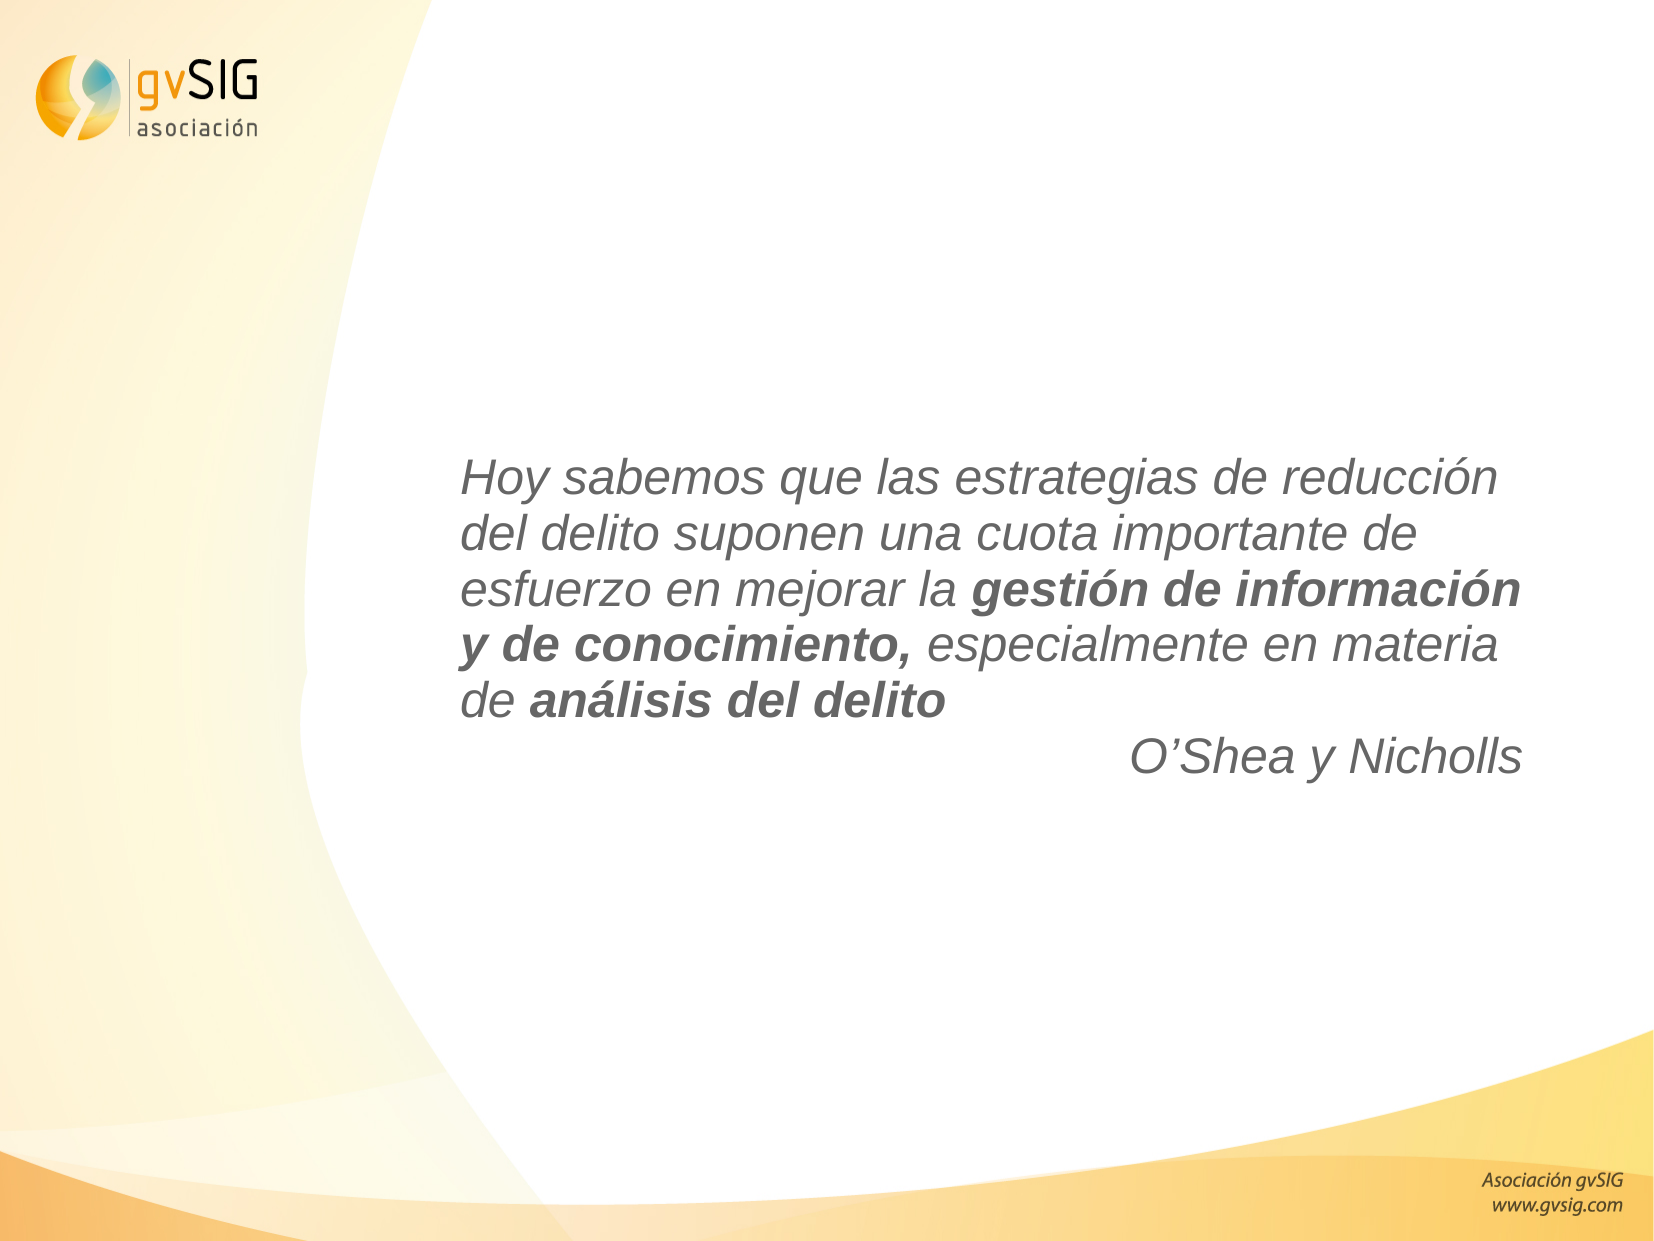

Hoy sabemos que las estrategias de reducción del delito suponen una cuota importante de esfuerzo en mejorar la gestión de información y de conocimiento, especialmente en materia de análisis del delito
O’Shea y Nicholls